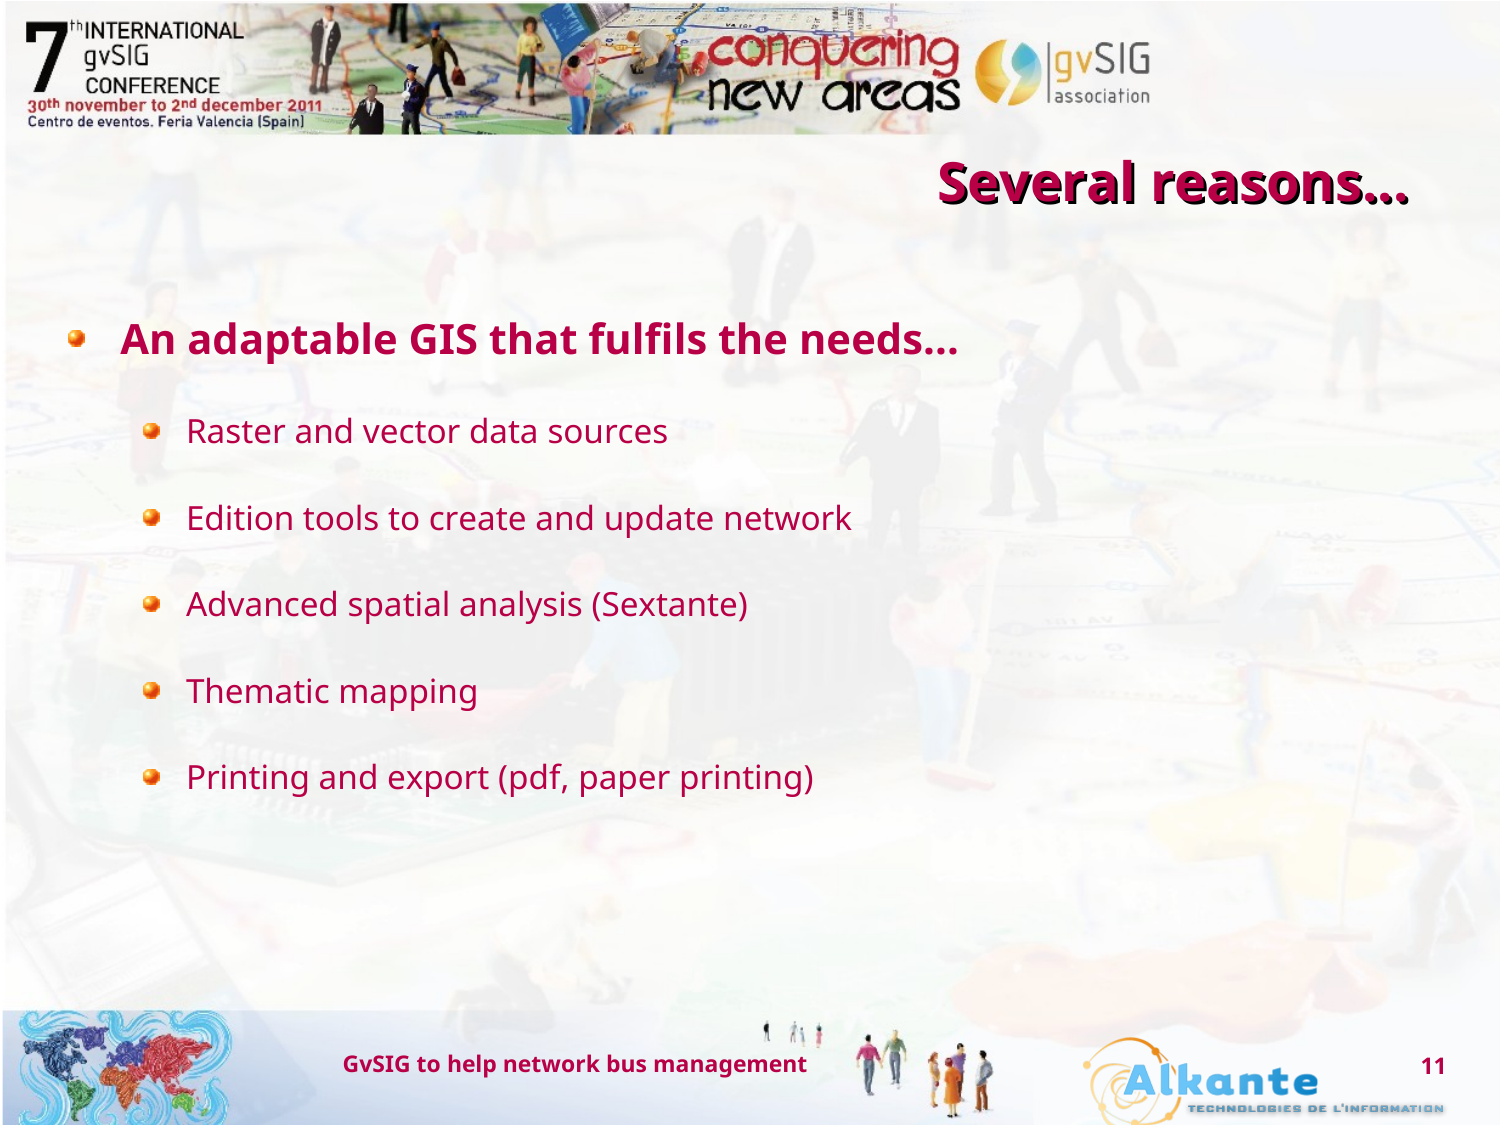

# Several reasons...
An adaptable GIS that fulfils the needs...
Raster and vector data sources
Edition tools to create and update network
Advanced spatial analysis (Sextante)
Thematic mapping
Printing and export (pdf, paper printing)
GvSIG to help network bus management
11